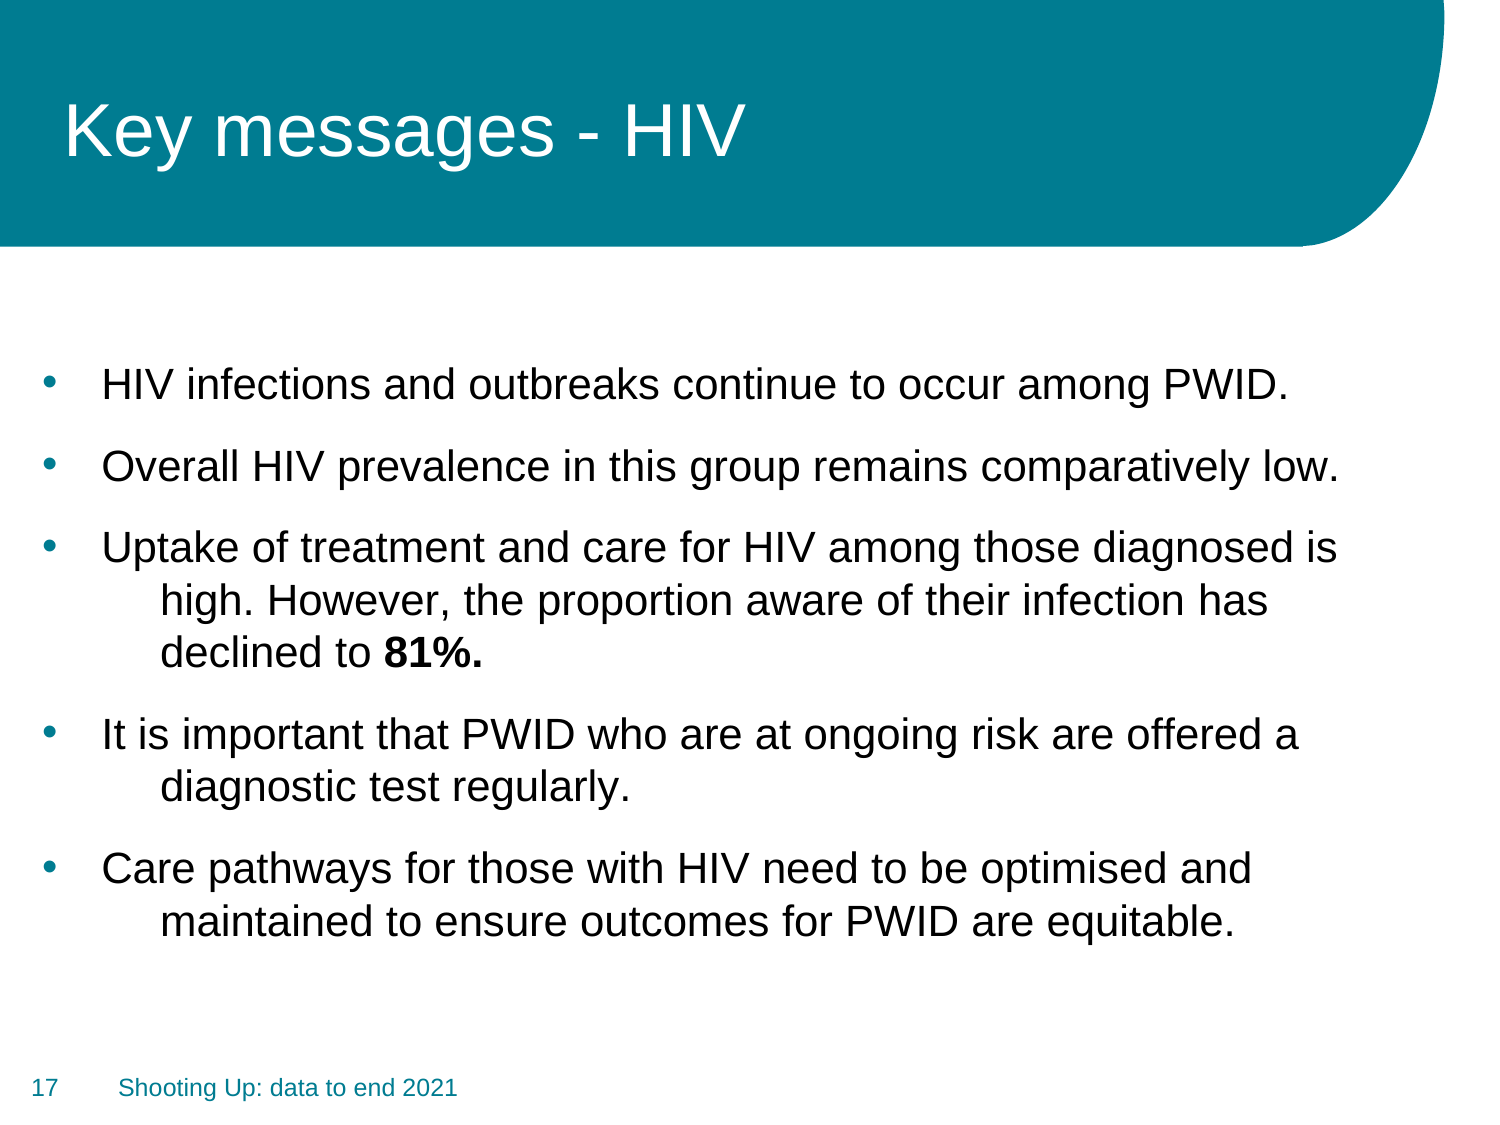

# Key messages - HIV
HIV infections and outbreaks continue to occur among PWID.
Overall HIV prevalence in this group remains comparatively low.
Uptake of treatment and care for HIV among those diagnosed is high. However, the proportion aware of their infection has declined to 81%.
It is important that PWID who are at ongoing risk are offered a diagnostic test regularly.
Care pathways for those with HIV need to be optimised and maintained to ensure outcomes for PWID are equitable.
7
Shooting Up: data to end 2021